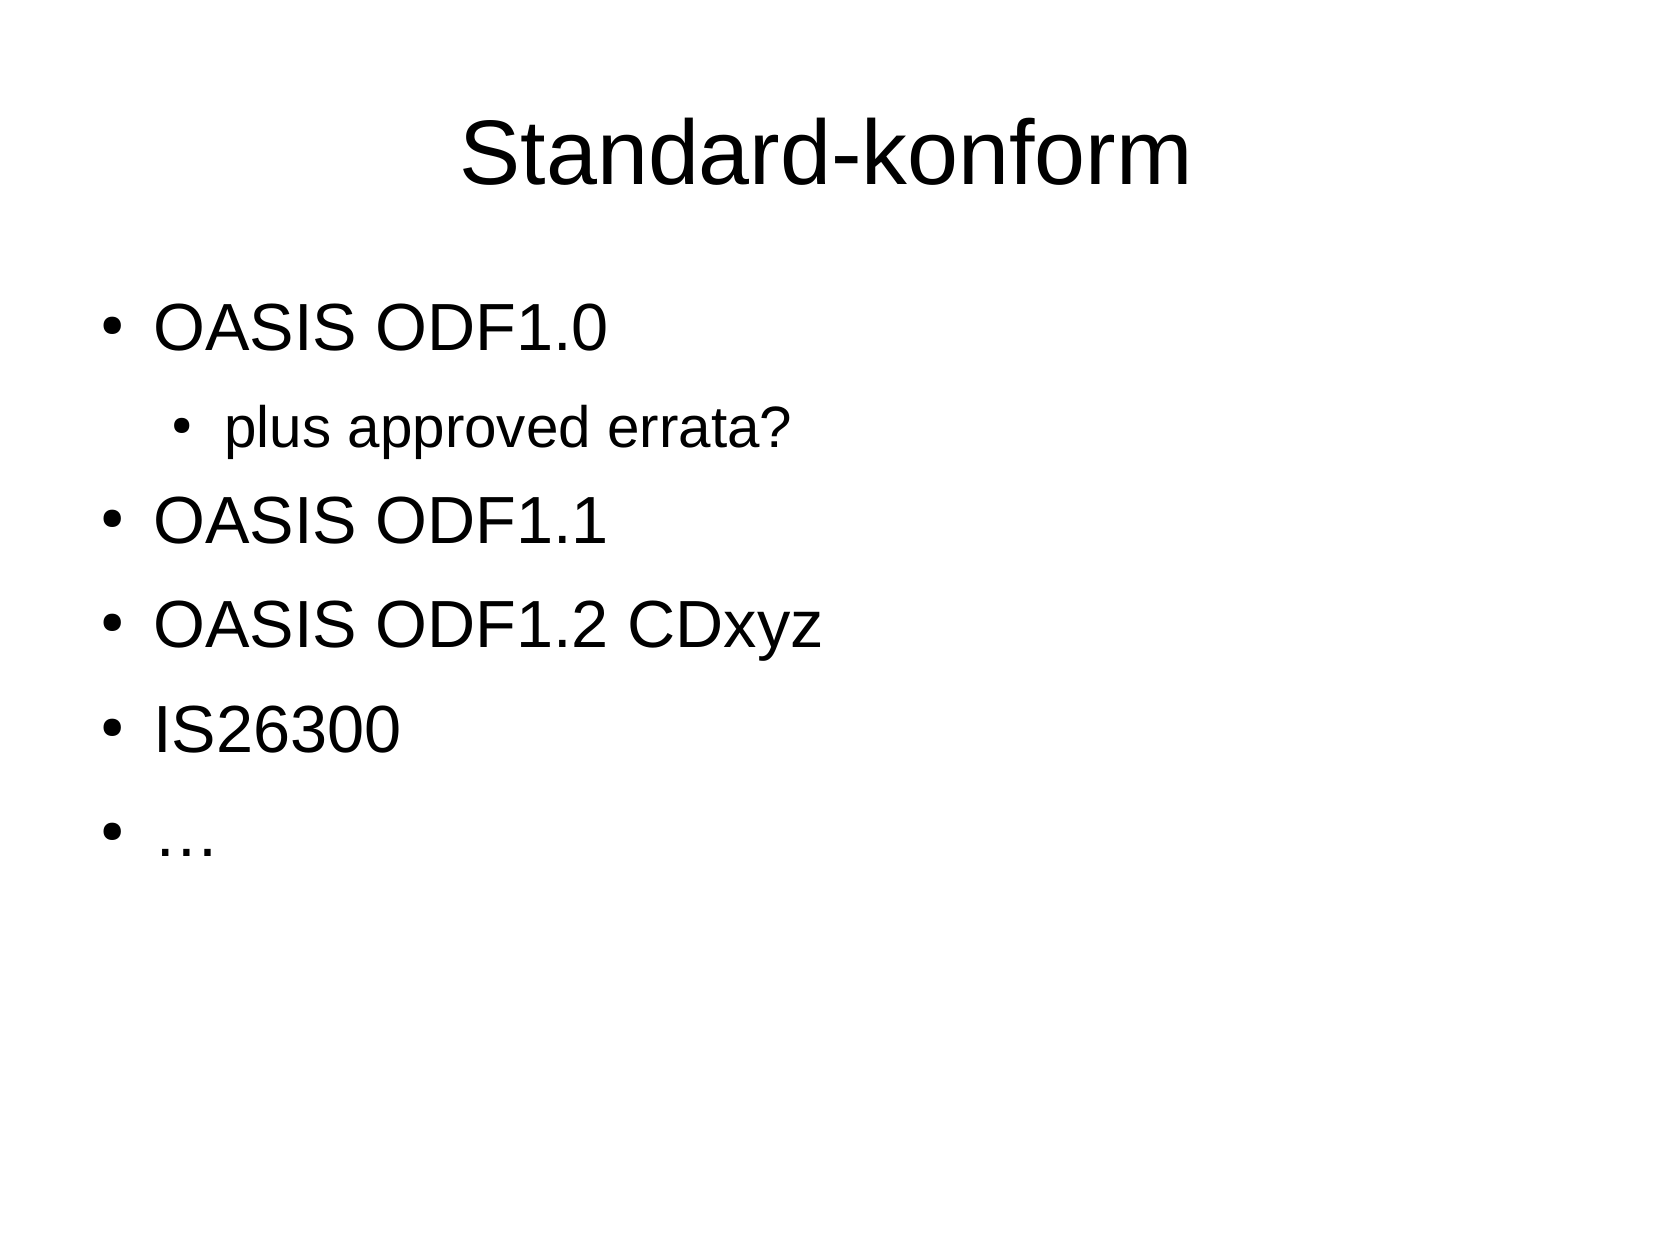

# Standard-konform
OASIS ODF1.0
plus approved errata?
OASIS ODF1.1
OASIS ODF1.2 CDxyz
IS26300
…